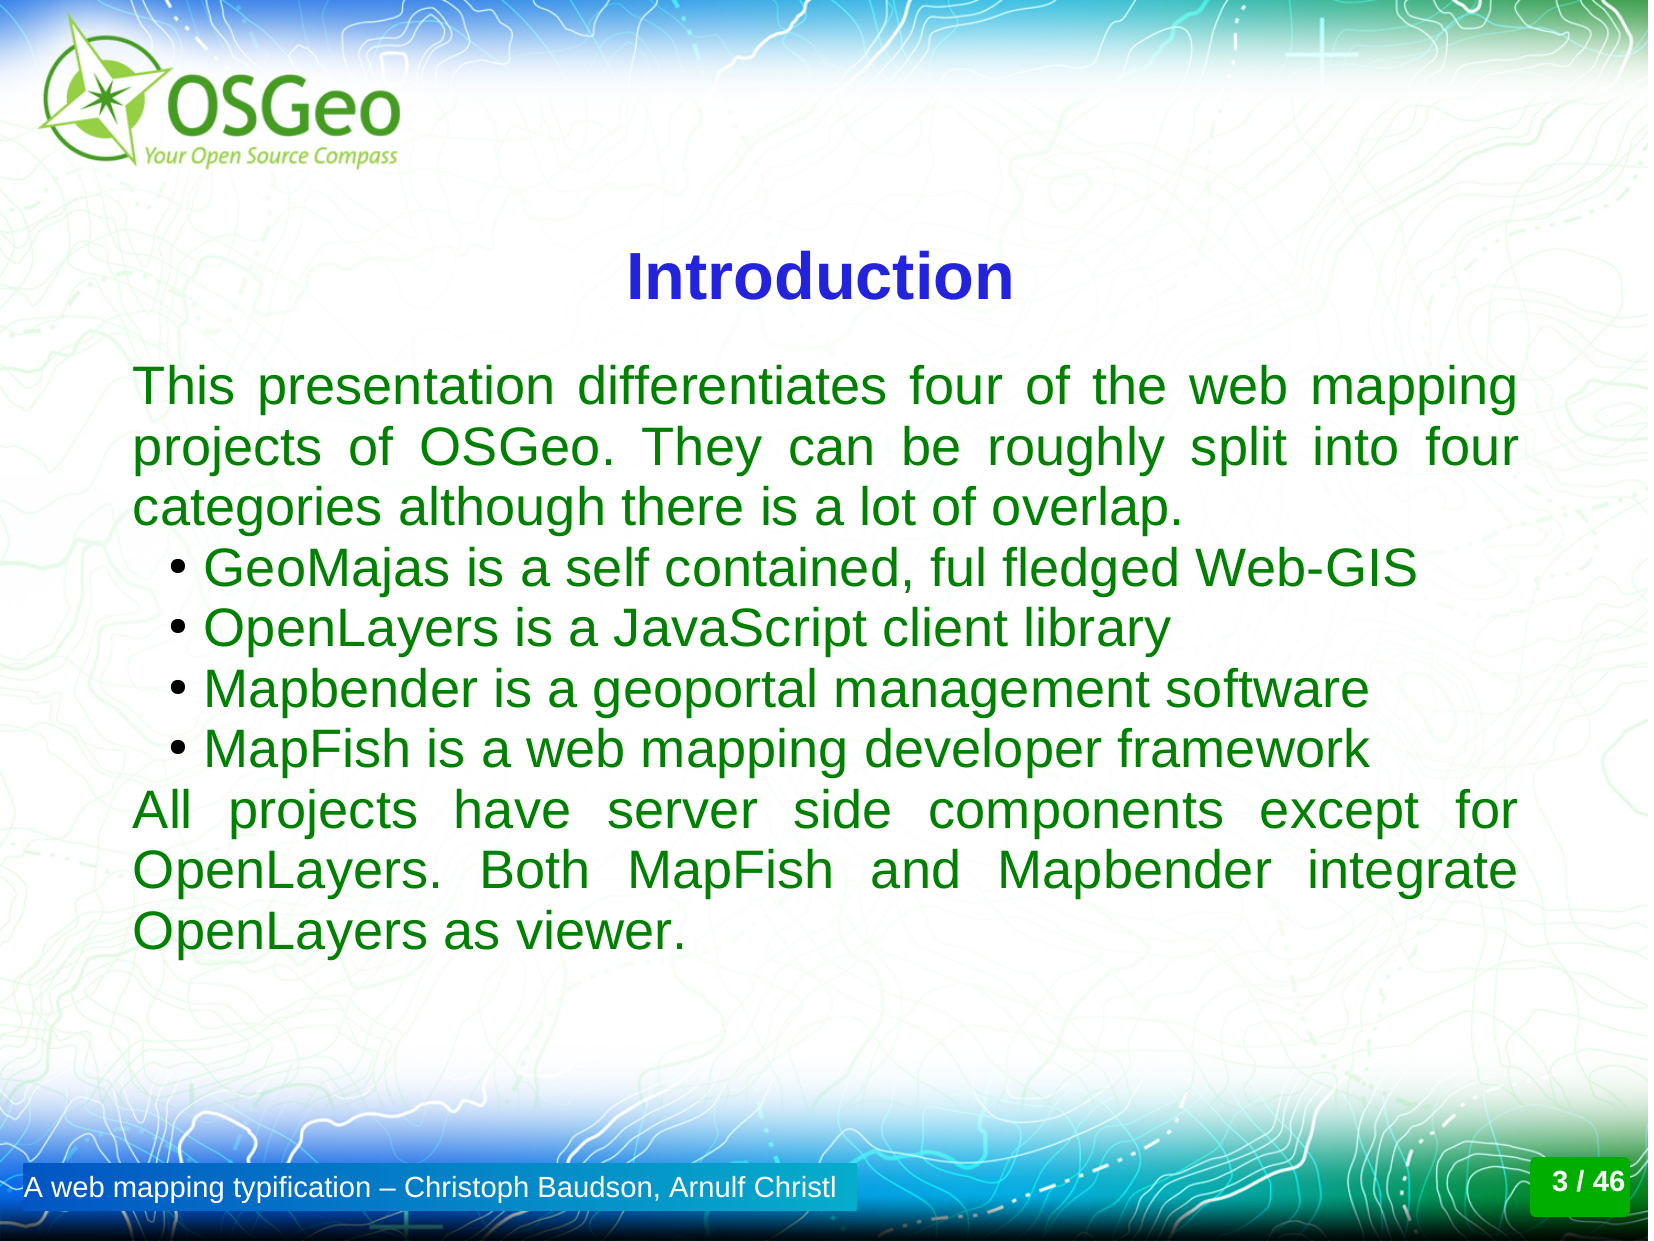

# Introduction
This presentation differentiates four of the web mapping projects of OSGeo. They can be roughly split into four categories although there is a lot of overlap.
GeoMajas is a self contained, ful fledged Web-GIS
OpenLayers is a JavaScript client library
Mapbender is a geoportal management software
MapFish is a web mapping developer framework
All projects have server side components except for OpenLayers. Both MapFish and Mapbender integrate OpenLayers as viewer.